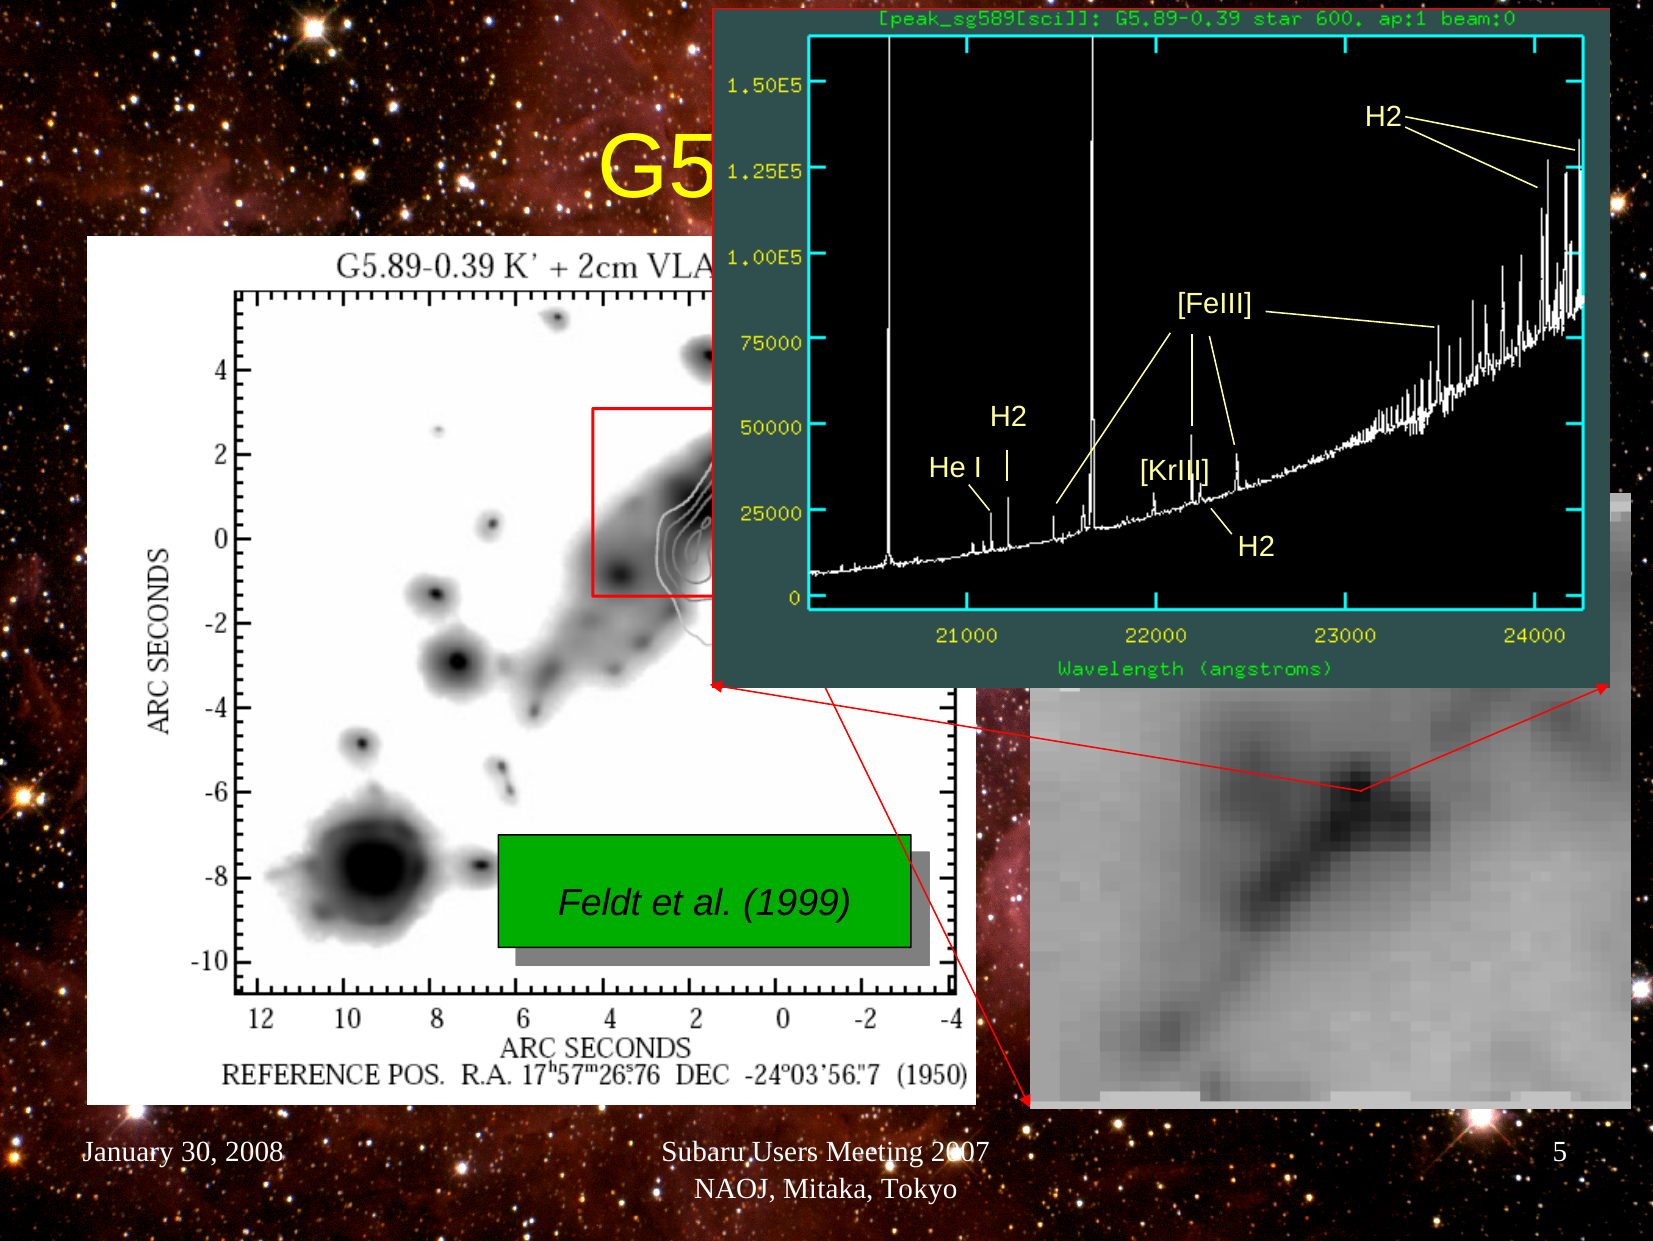

H2
[FeIII]
H2
He I
[KrIII]
H2
# G5.89-0.39
Feldt et al. (1999)‏
5